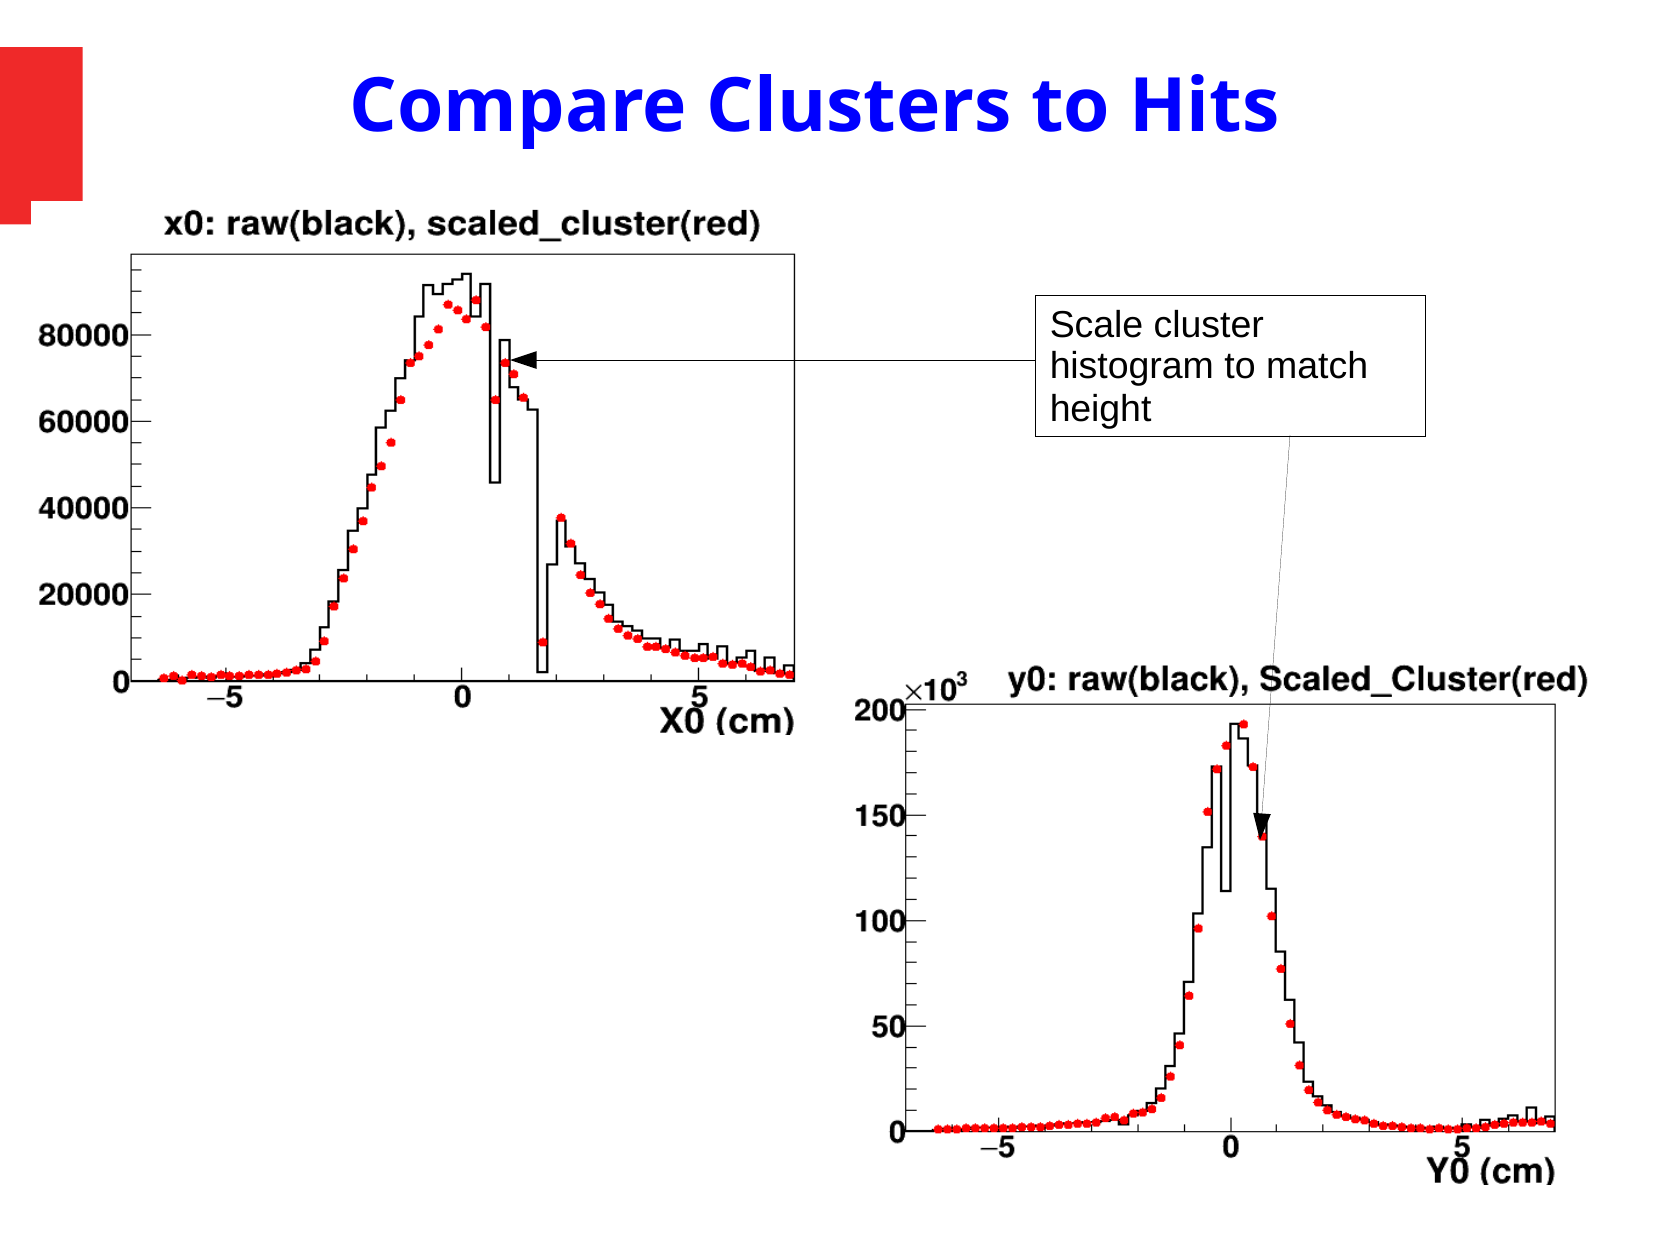

# Compare Clusters to Hits
Scale cluster histogram to match height
18